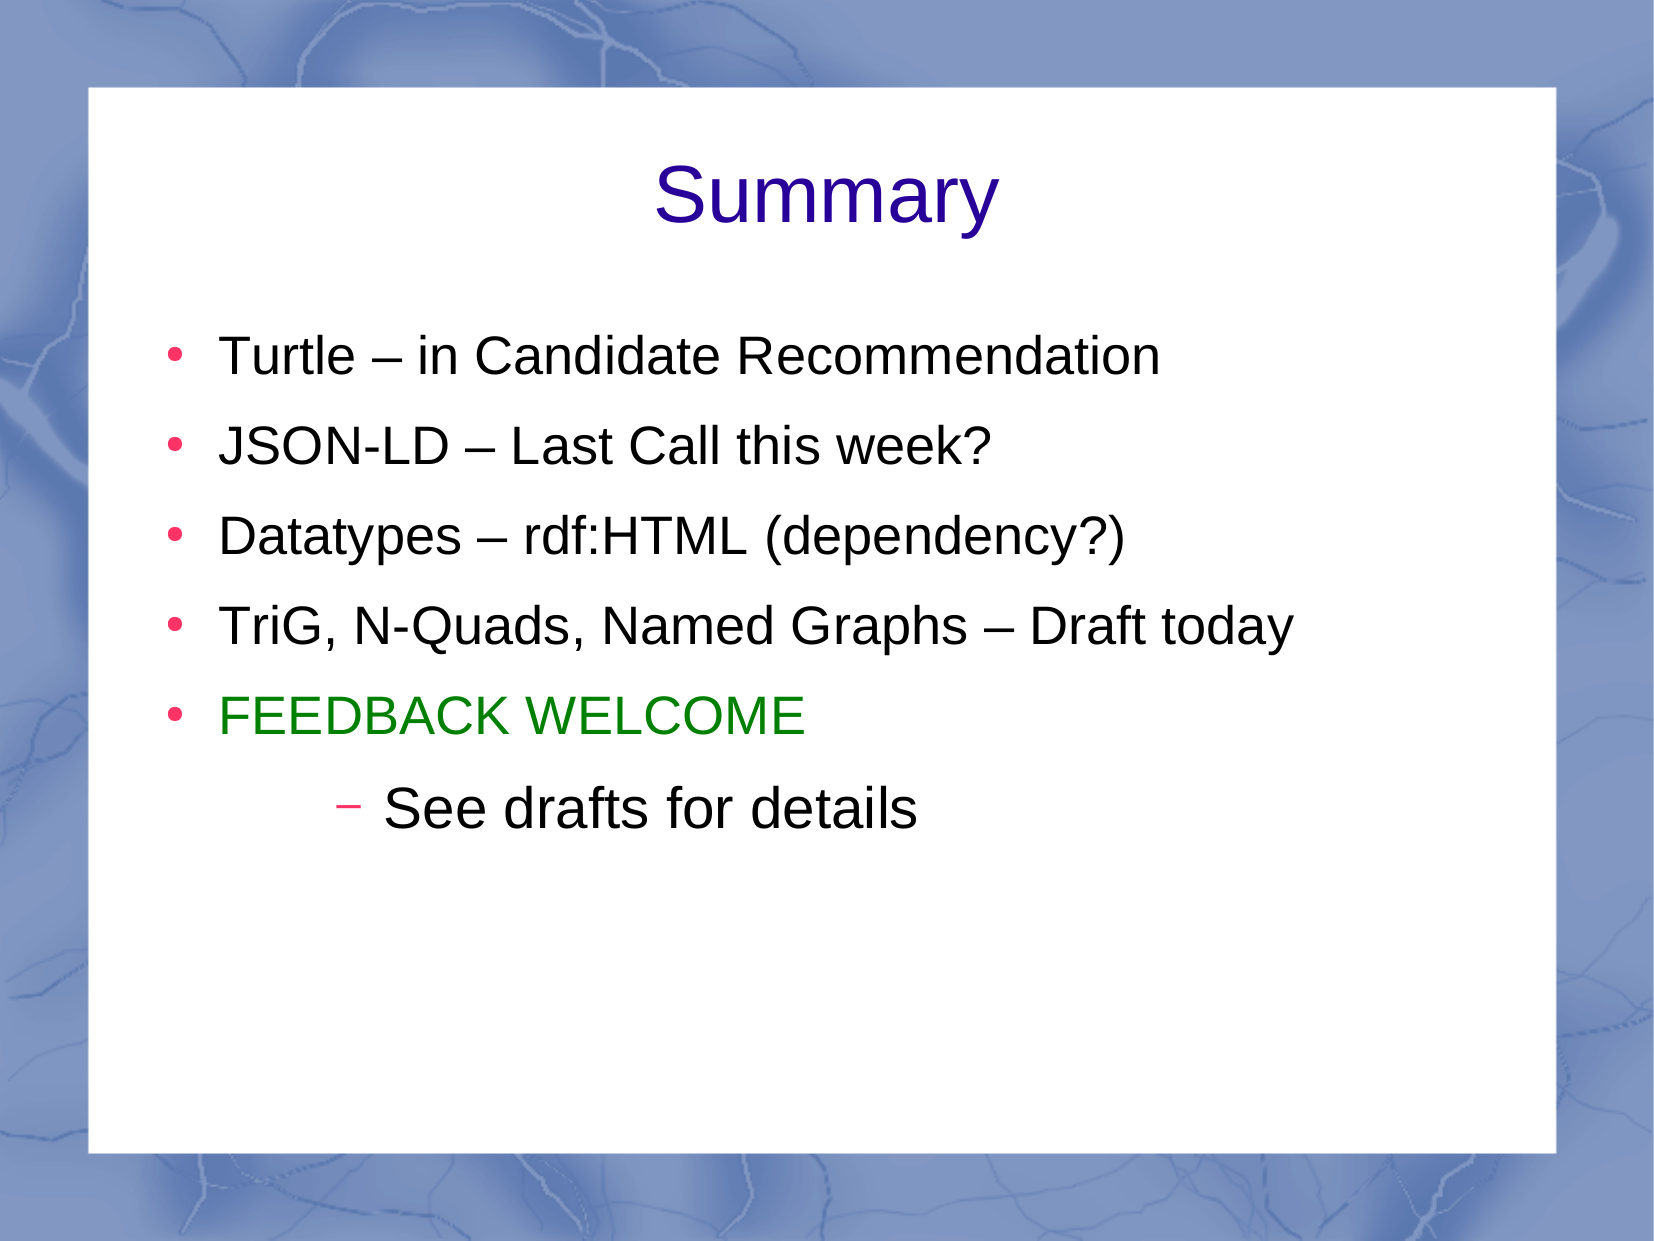

# Summary
Turtle – in Candidate Recommendation
JSON-LD – Last Call this week?
Datatypes – rdf:HTML (dependency?)
TriG, N-Quads, Named Graphs – Draft today
FEEDBACK WELCOME
See drafts for details